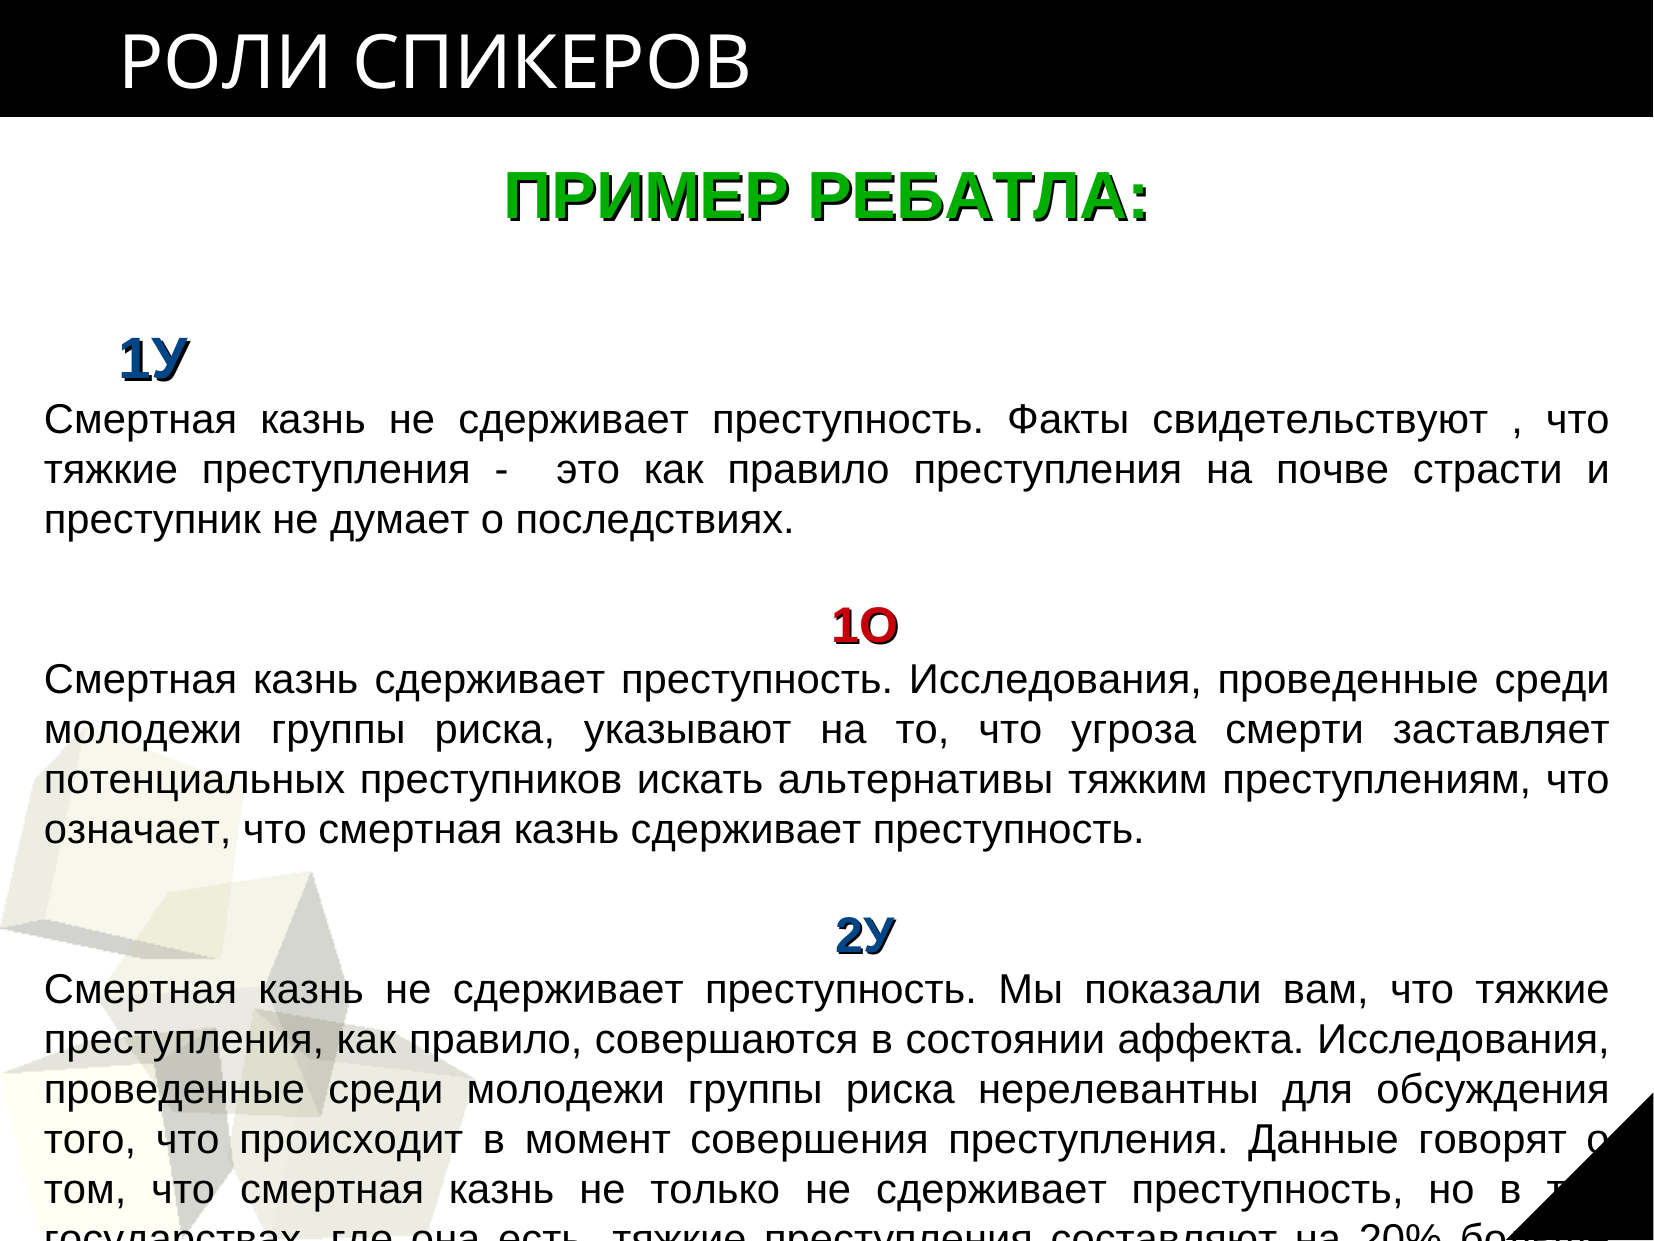

# РОЛИ СПИКЕРОВ
ПРИМЕР РЕБАТЛА:
	1У
Смертная казнь не сдерживает преступность. Факты свидетельствуют , что тяжкие преступления - это как правило преступления на почве страсти и преступник не думает о последствиях.
	1О
Смертная казнь сдерживает преступность. Исследования, проведенные среди молодежи группы риска, указывают на то, что угроза смерти заставляет потенциальных преступников искать альтернативы тяжким преступлениям, что означает, что смертная казнь сдерживает преступность.
	2У
Смертная казнь не сдерживает преступность. Мы показали вам, что тяжкие преступления, как правило, совершаются в состоянии аффекта. Исследования, проведенные среди молодежи группы риска нерелевантны для обсуждения того, что происходит в момент совершения преступления. Данные говорят о том, что смертная казнь не только не сдерживает преступность, но в тех государствах, где она есть, тяжкие преступления составляют на 20% больше по сравнению со странами, не имеющими смертной казни.